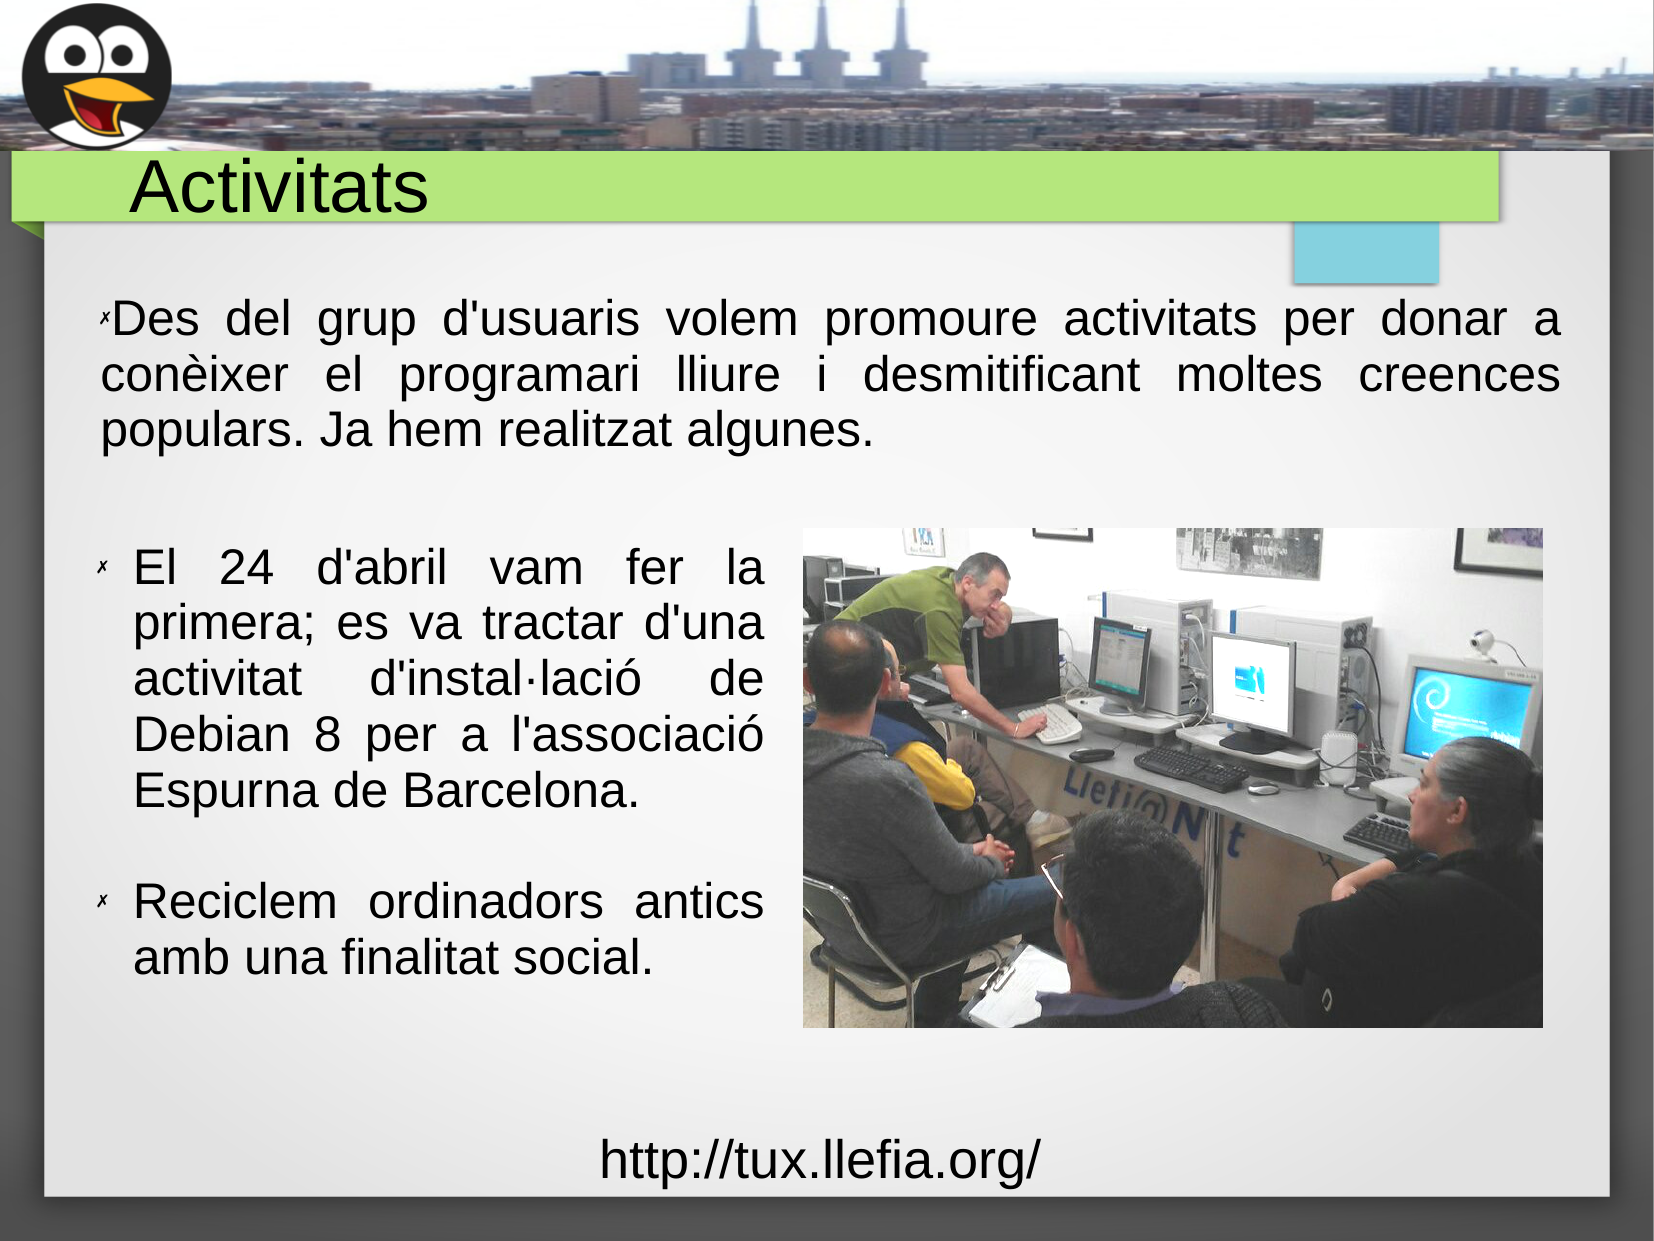

# Activitats
Des del grup d'usuaris volem promoure activitats per donar a conèixer el programari lliure i desmitificant moltes creences populars. Ja hem realitzat algunes.
El 24 d'abril vam fer la primera; es va tractar d'una activitat d'instal·lació de Debian 8 per a l'associació Espurna de Barcelona.
Reciclem ordinadors antics amb una finalitat social.
http://tux.llefia.org/